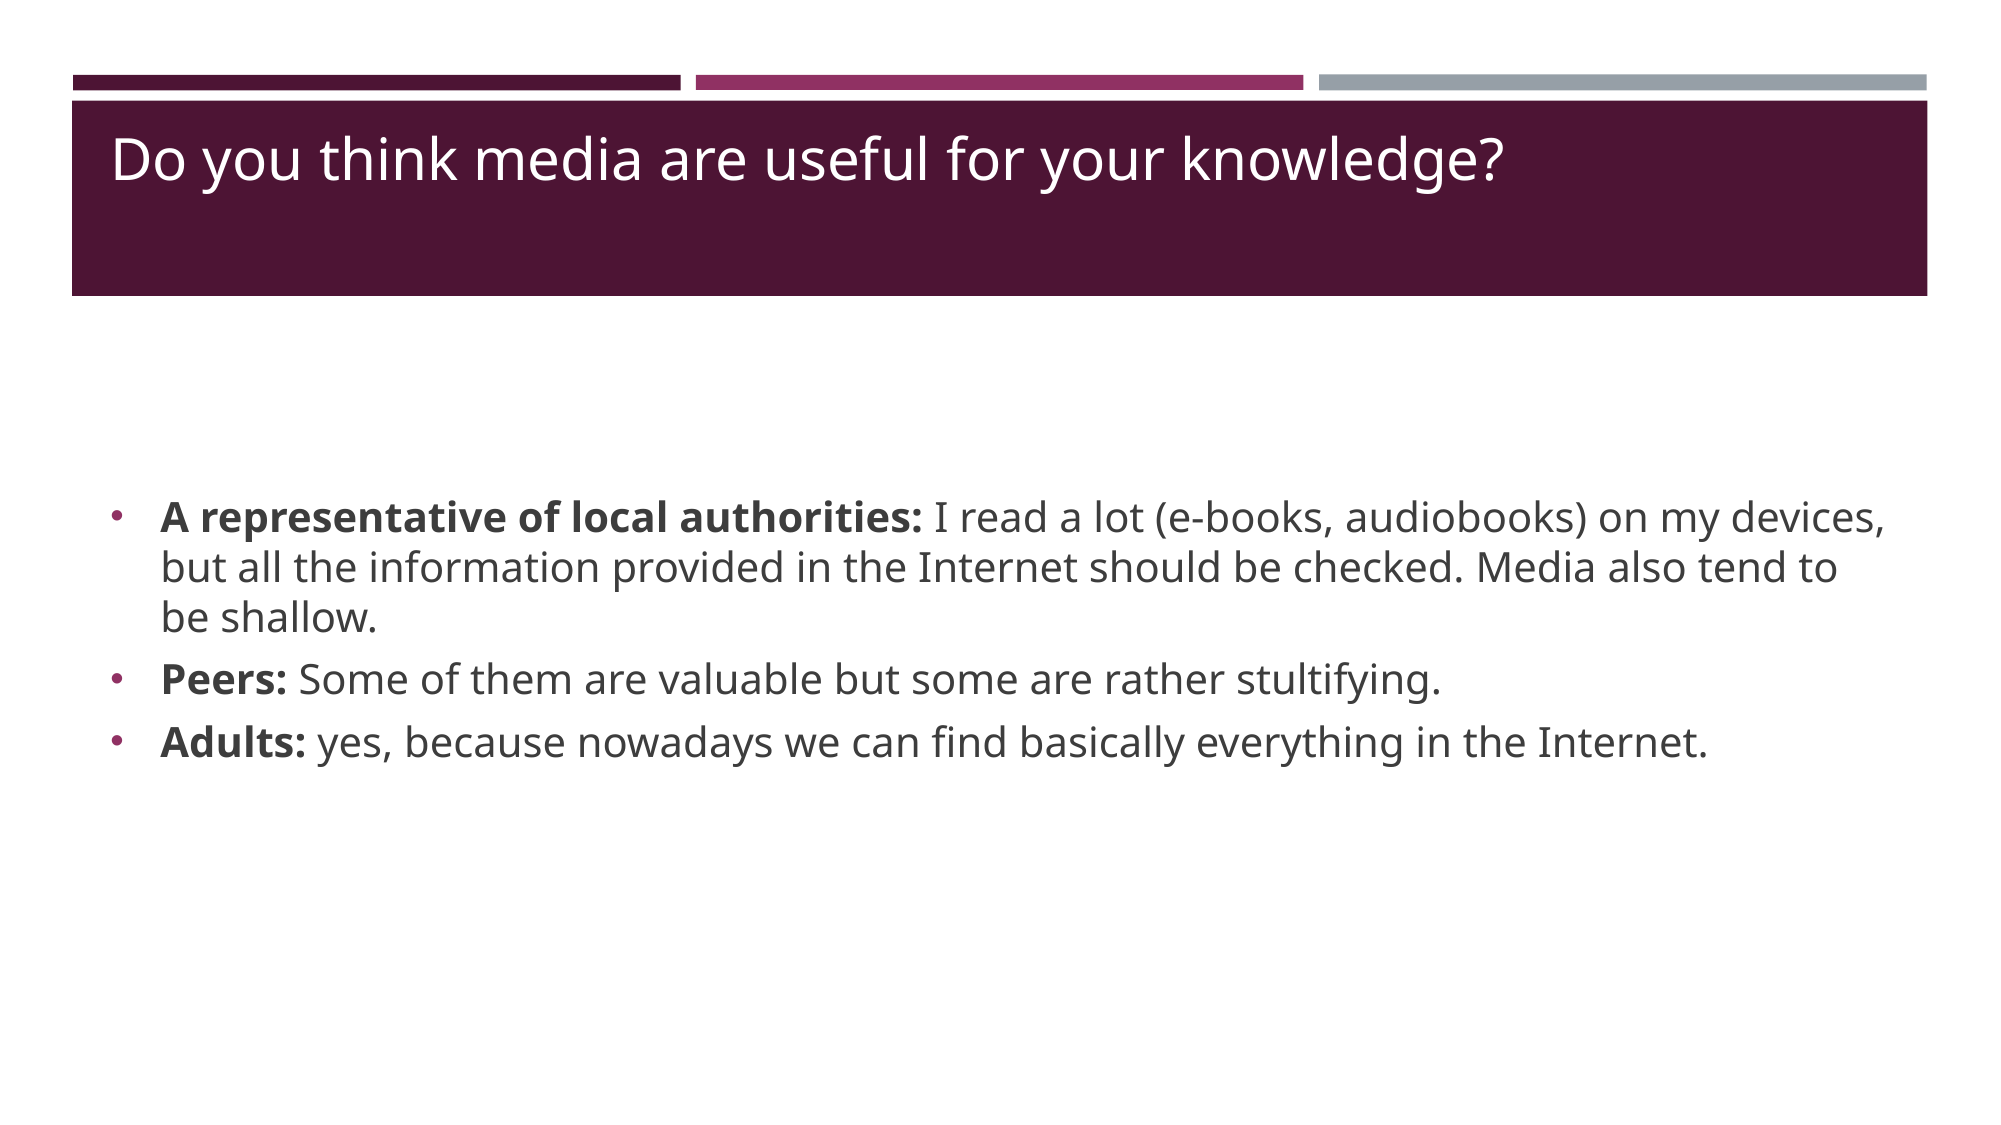

# Do you think media are useful for your knowledge?
A representative of local authorities: I read a lot (e-books, audiobooks) on my devices, but all the information provided in the Internet should be checked. Media also tend to be shallow.
Peers: Some of them are valuable but some are rather stultifying.
Adults: yes, because nowadays we can find basically everything in the Internet.